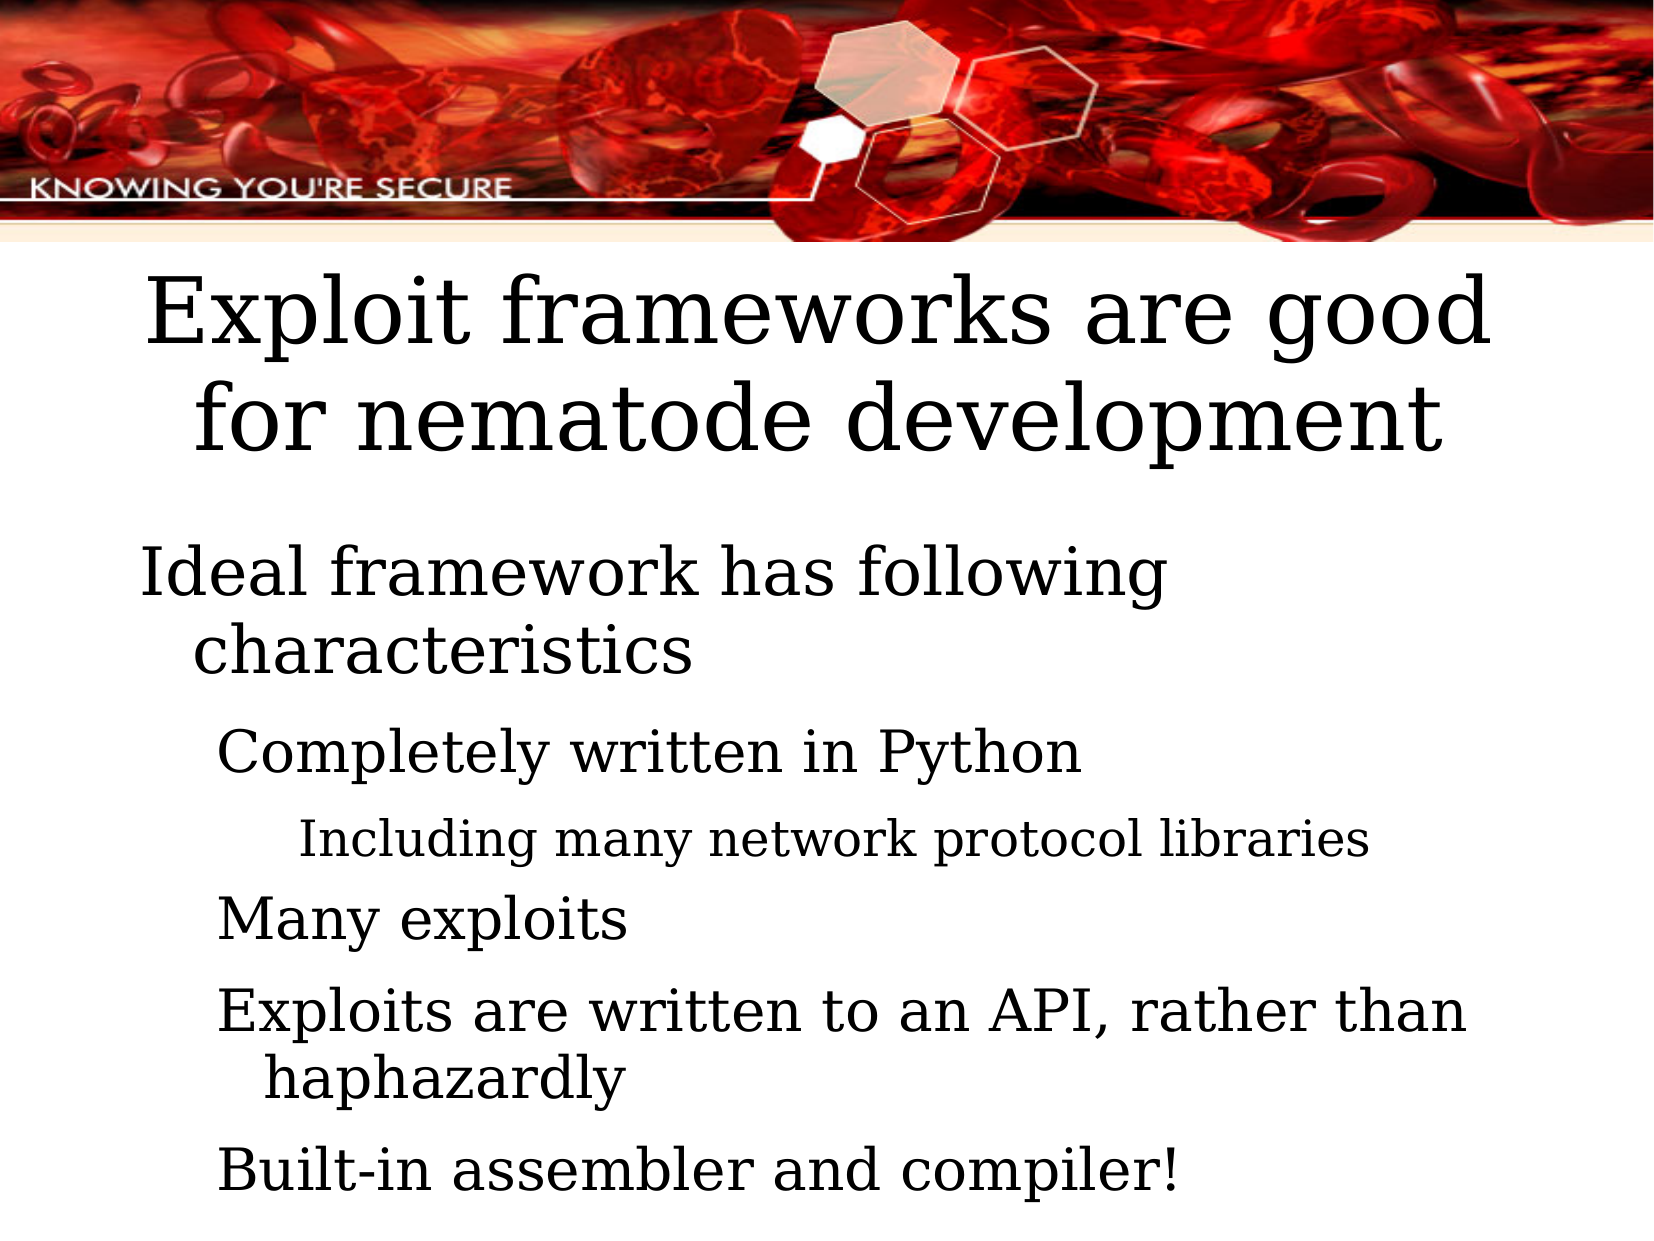

# Exploit frameworks are good for nematode development
Ideal framework has following characteristics
Completely written in Python
Including many network protocol libraries
Many exploits
Exploits are written to an API, rather than haphazardly
Built-in assembler and compiler!